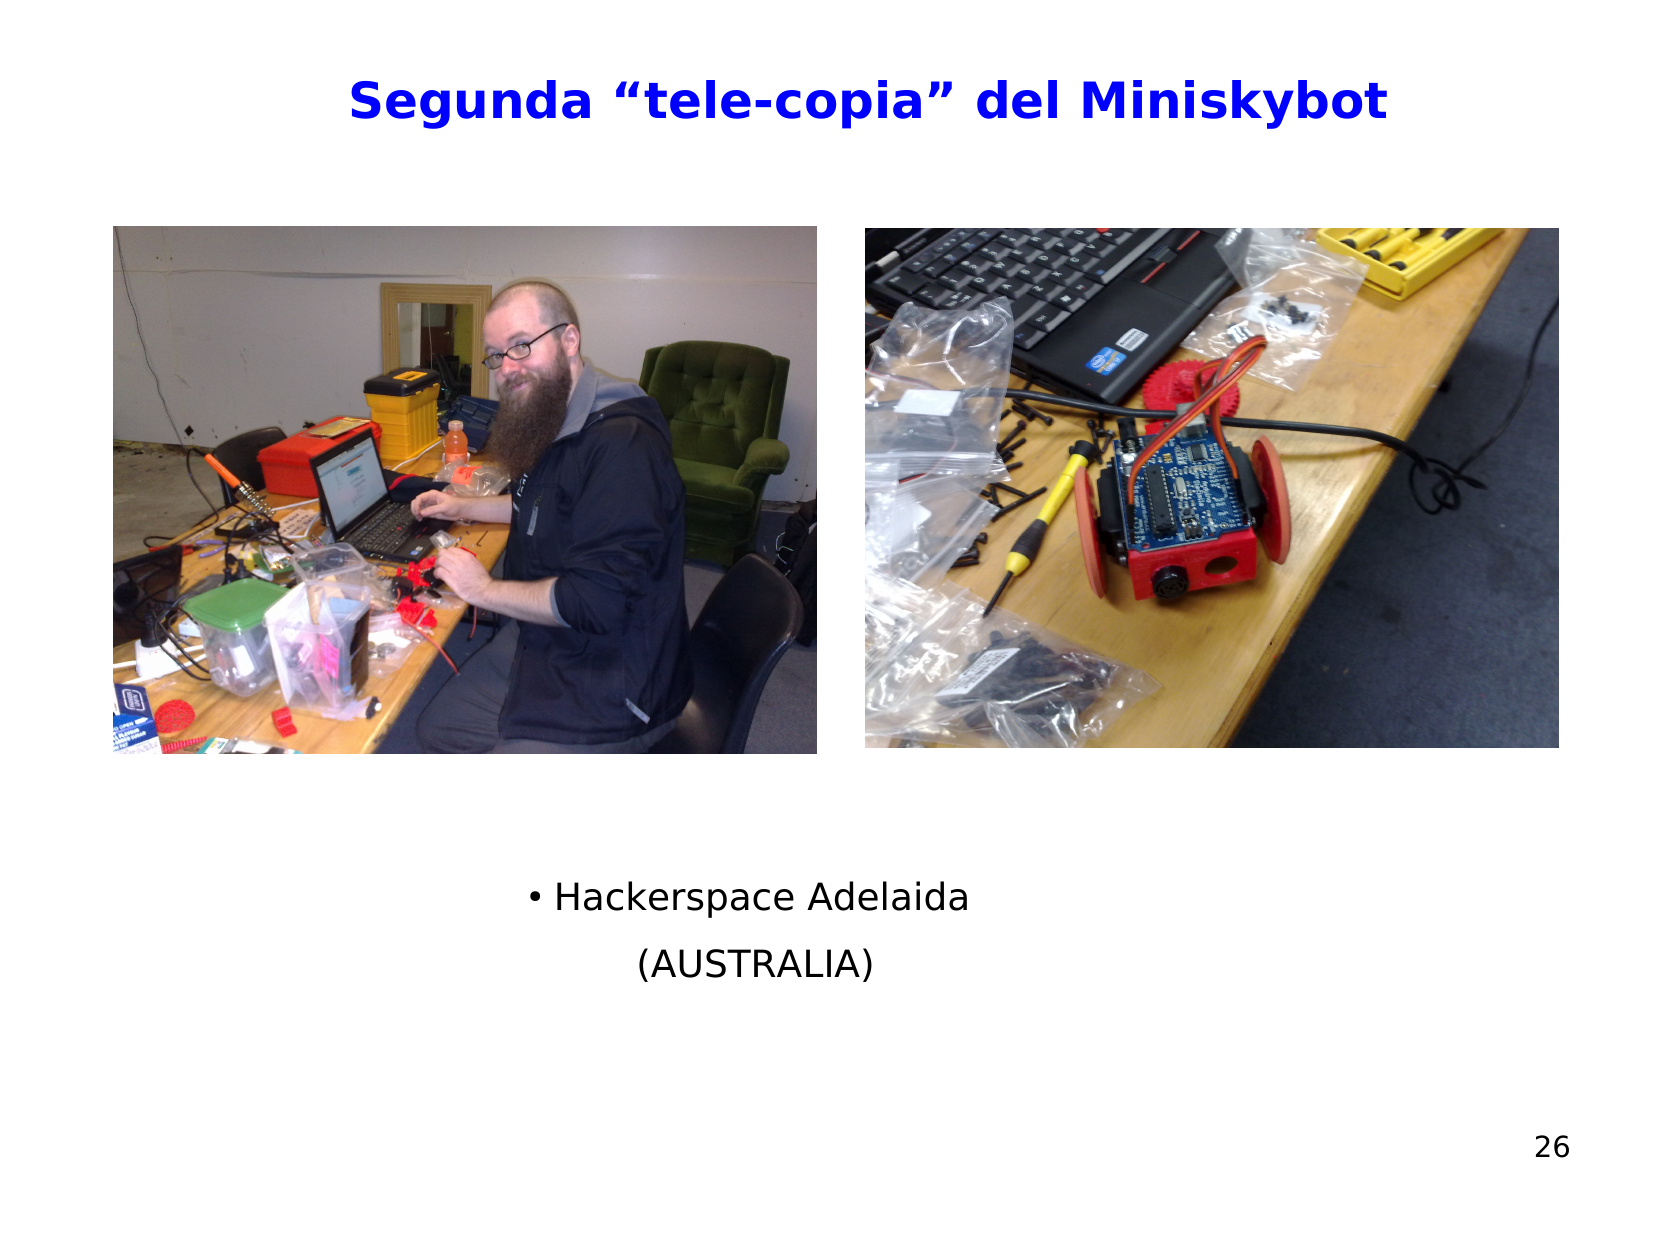

Segunda “tele-copia” del Miniskybot
 Hackerspace Adelaida
(AUSTRALIA)
26